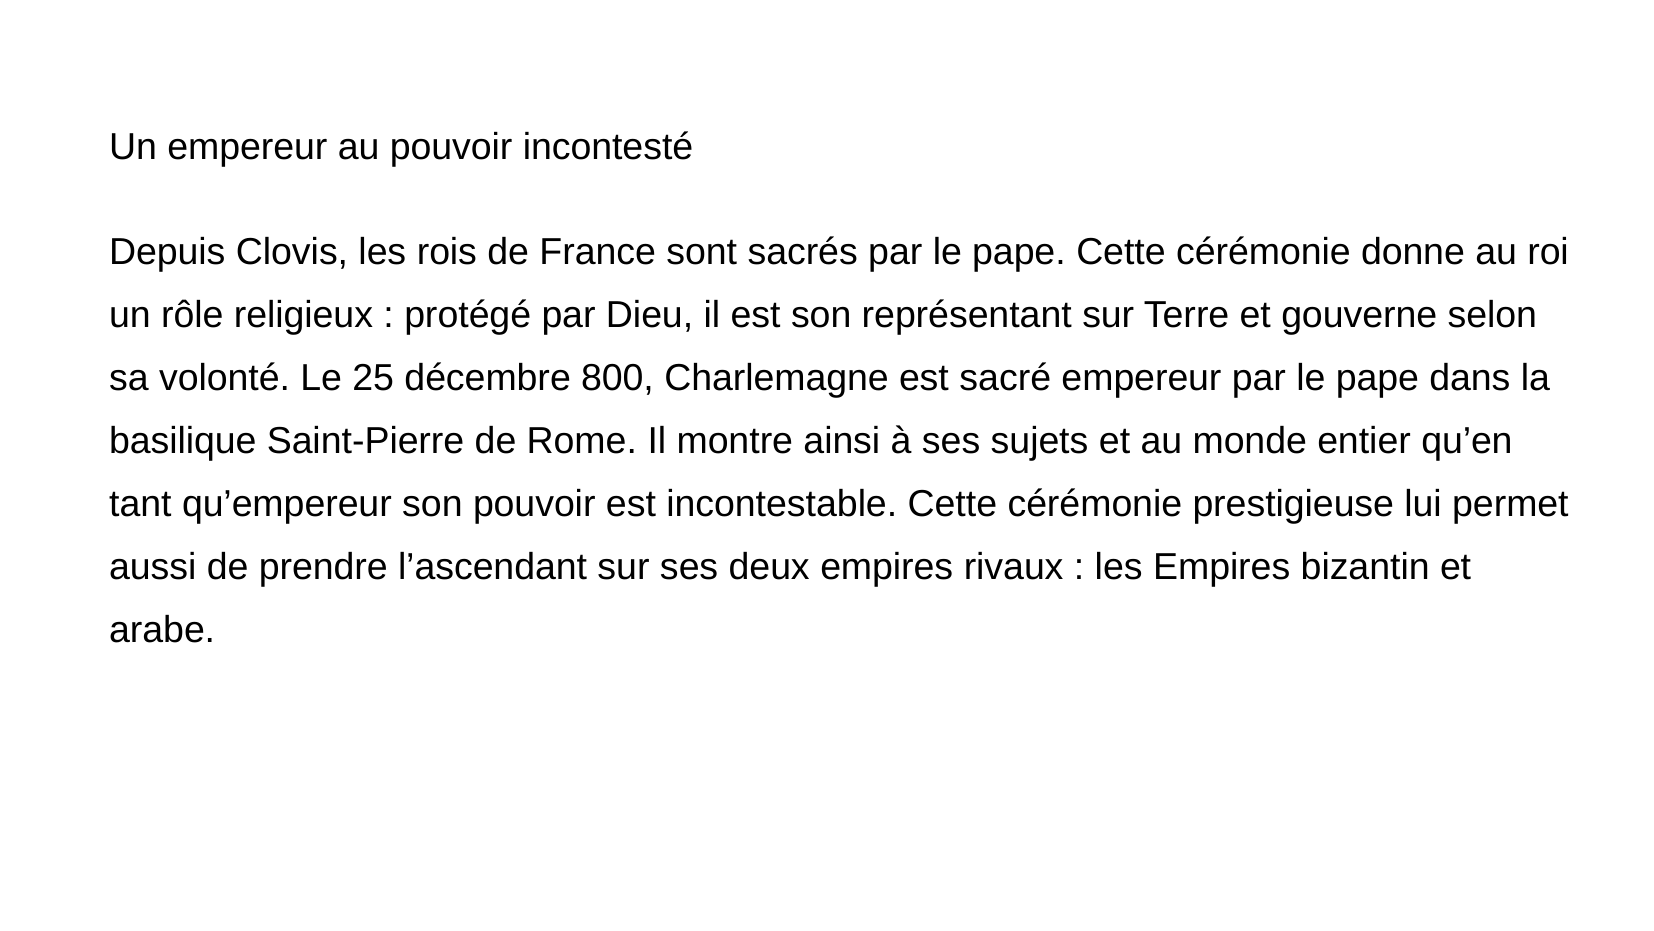

Un empereur au pouvoir incontesté
Depuis Clovis, les rois de France sont sacrés par le pape. Cette cérémonie donne au roi un rôle religieux : protégé par Dieu, il est son représentant sur Terre et gouverne selon sa volonté. Le 25 décembre 800, Charlemagne est sacré empereur par le pape dans la basilique Saint-Pierre de Rome. Il montre ainsi à ses sujets et au monde entier qu’en tant qu’empereur son pouvoir est incontestable. Cette cérémonie prestigieuse lui permet aussi de prendre l’ascendant sur ses deux empires rivaux : les Empires bizantin et arabe.